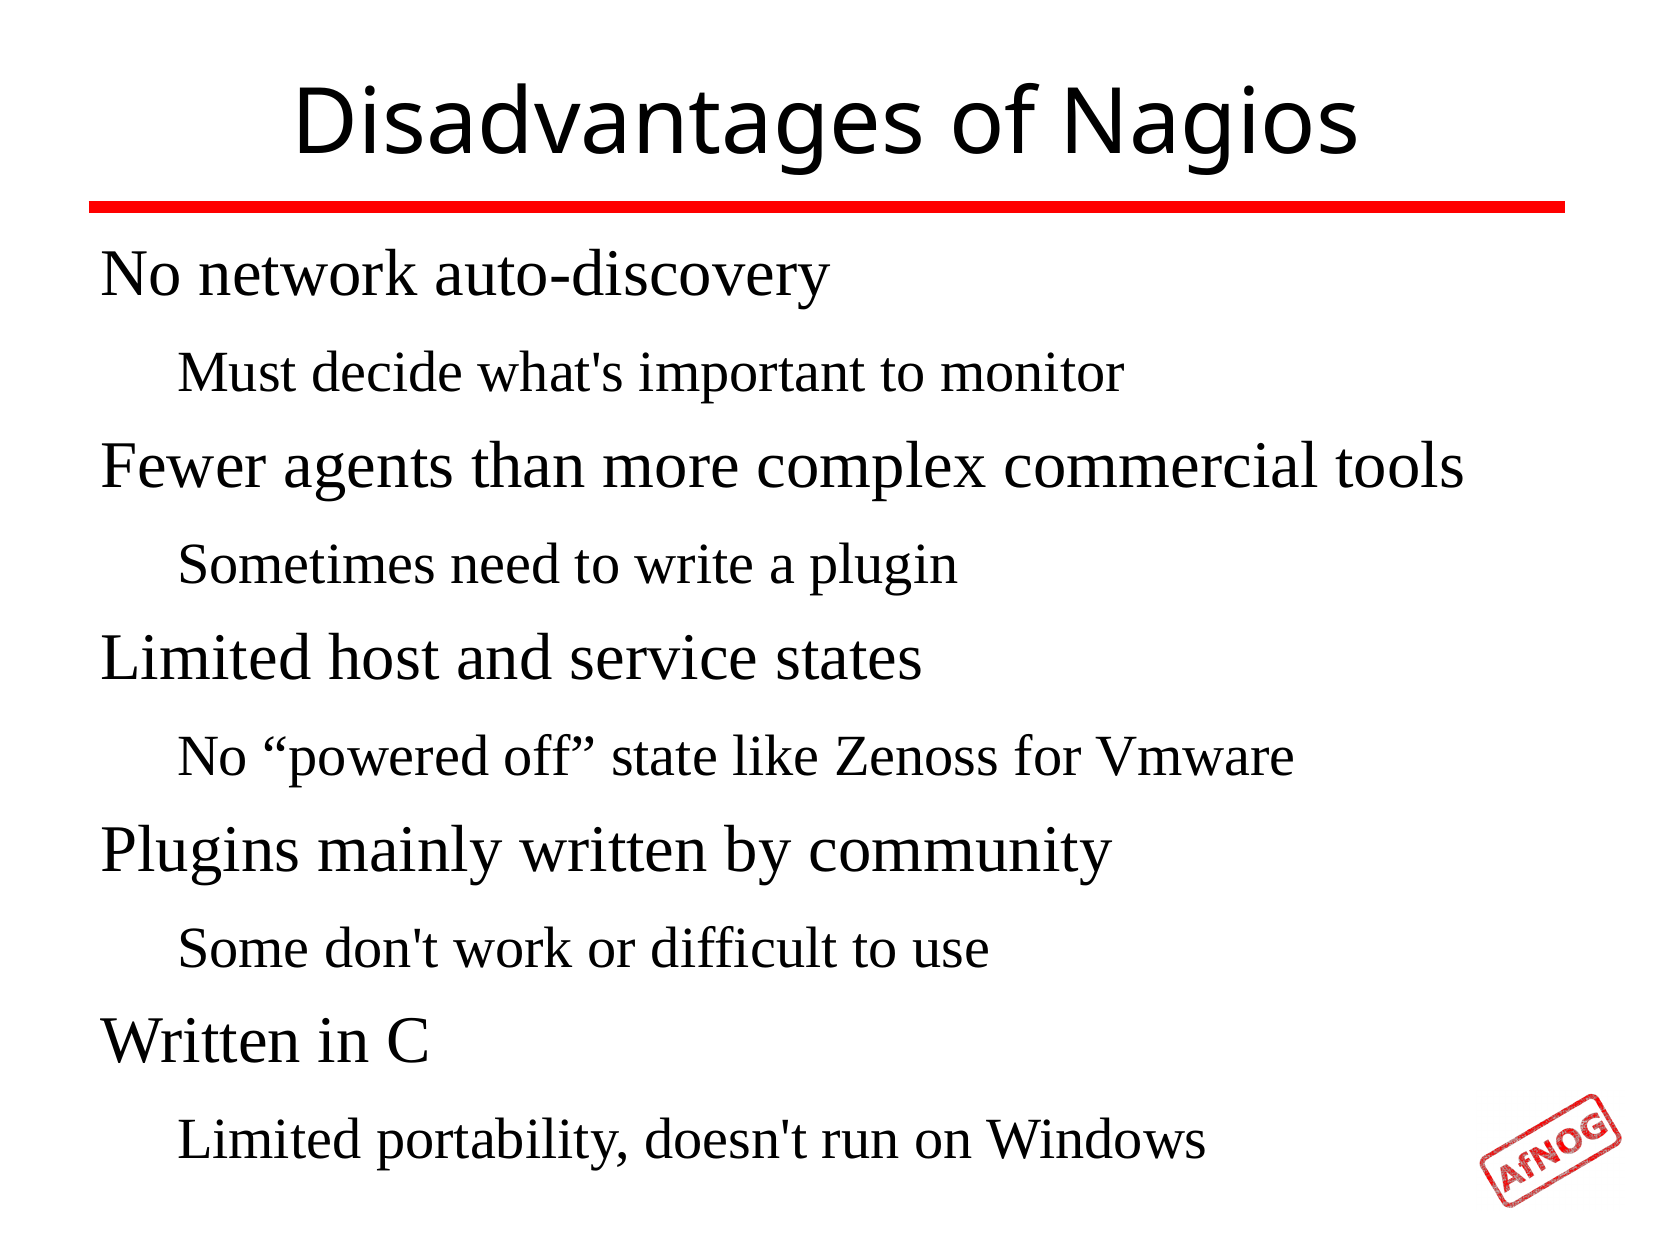

# Disadvantages of Nagios
No network auto-discovery
Must decide what's important to monitor
Fewer agents than more complex commercial tools
Sometimes need to write a plugin
Limited host and service states
No “powered off” state like Zenoss for Vmware
Plugins mainly written by community
Some don't work or difficult to use
Written in C
Limited portability, doesn't run on Windows